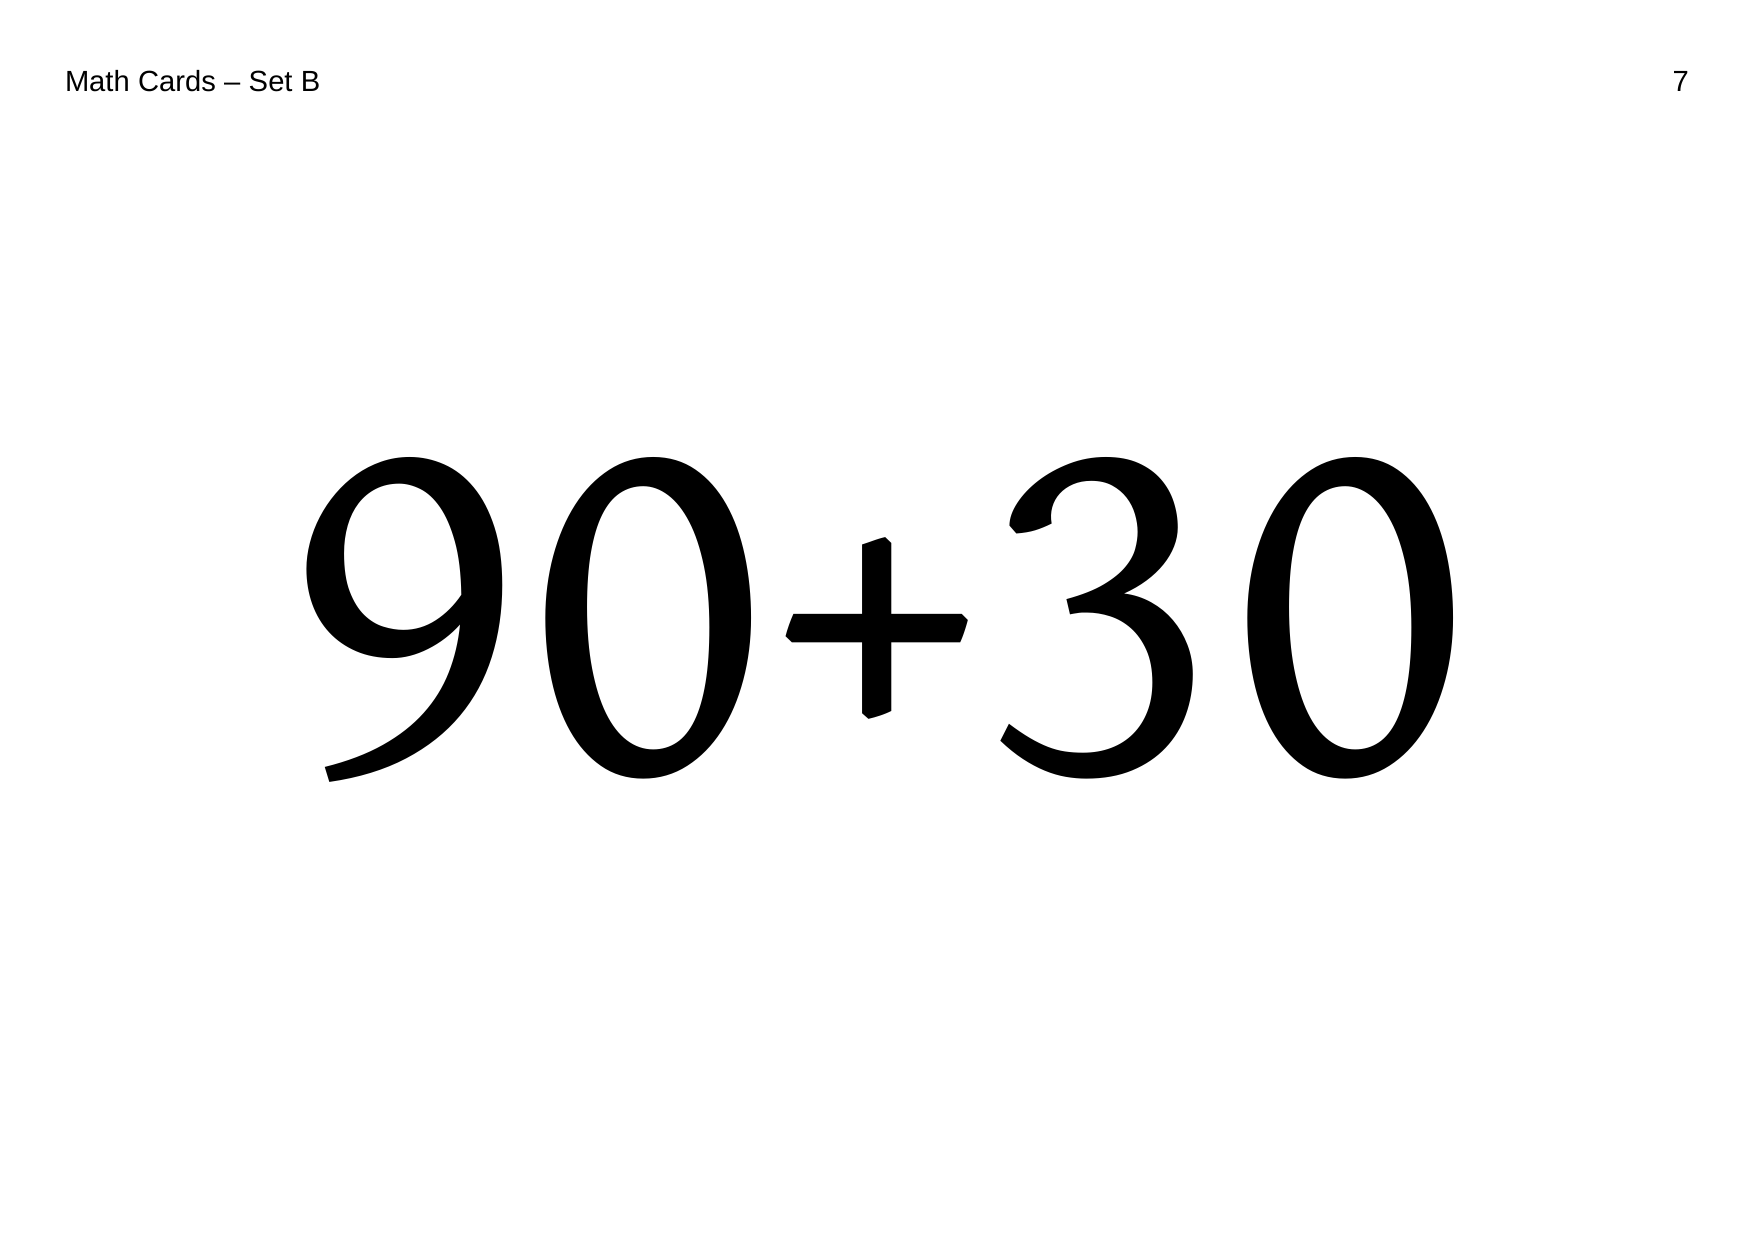

Math Cards – Set B
7
90+30